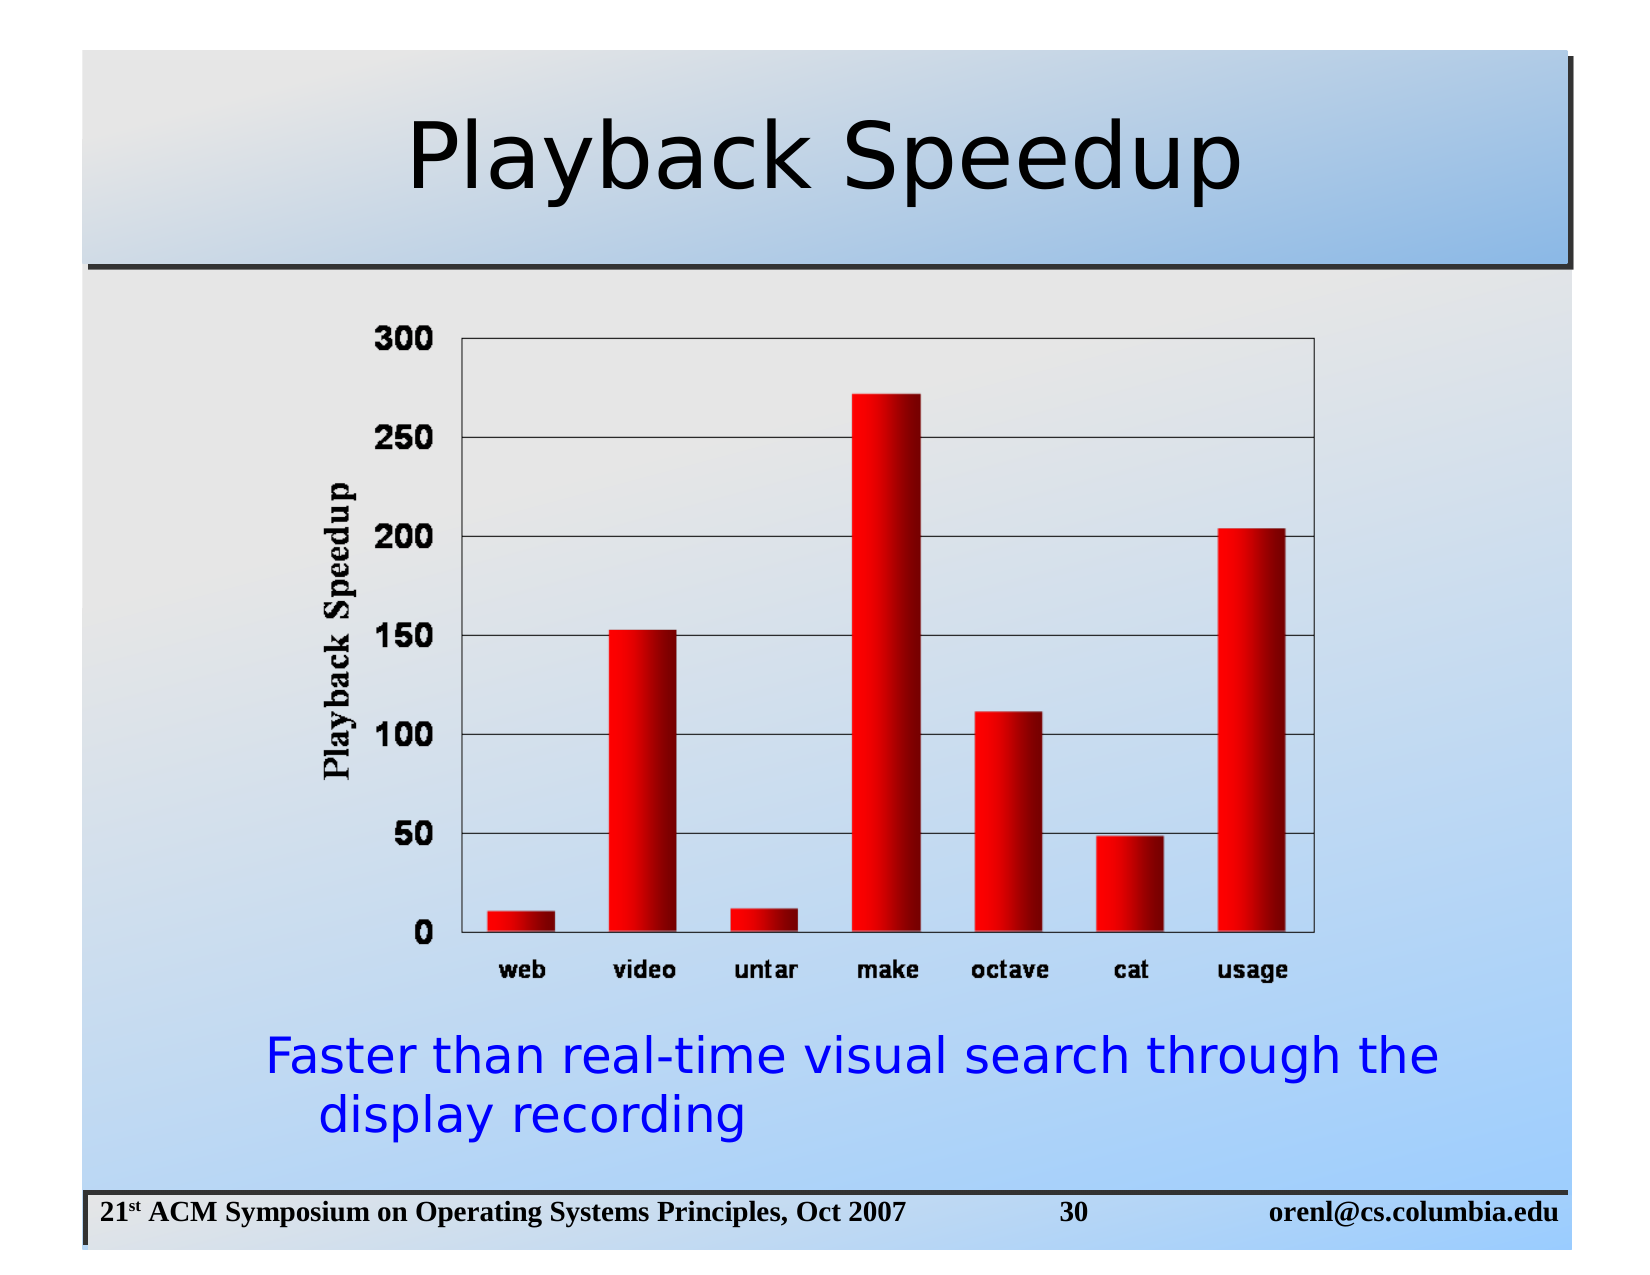

# Playback Speedup
Faster than real-time visual search through the display recording